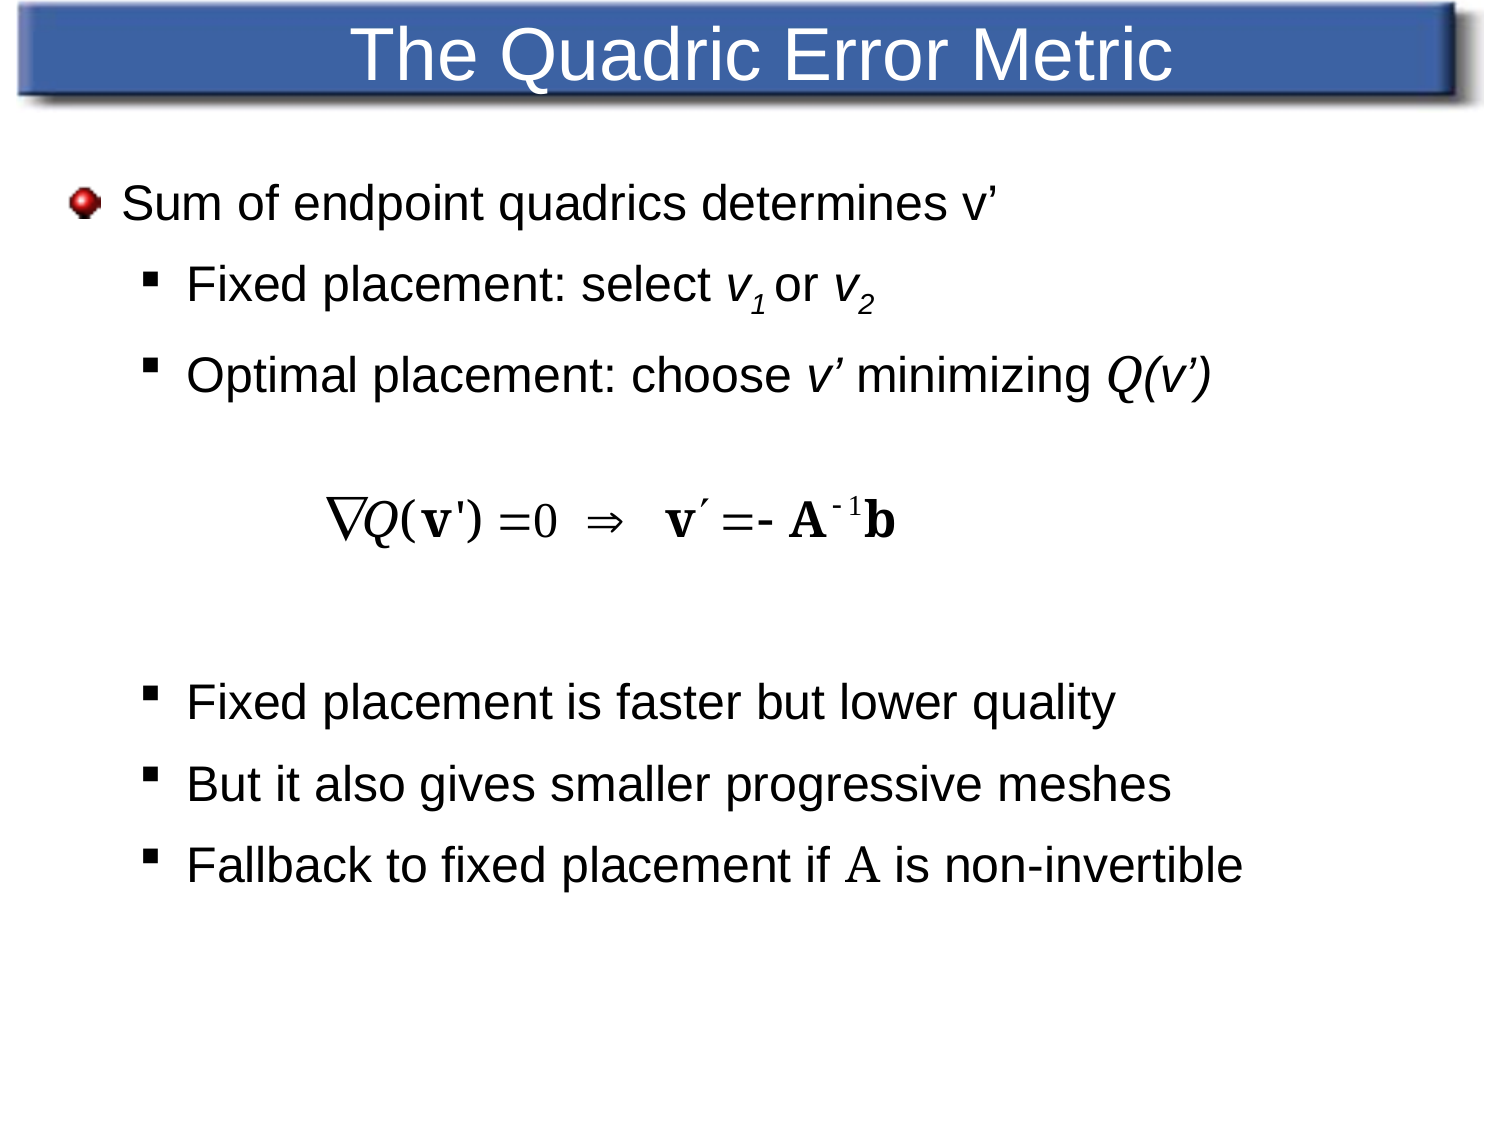

# The Quadric Error Metric
Sum of endpoint quadrics determines v’
Fixed placement: select v1 or v2
Optimal placement: choose v’ minimizing Q(v’)
Fixed placement is faster but lower quality
But it also gives smaller progressive meshes
Fallback to fixed placement if A is non-invertible